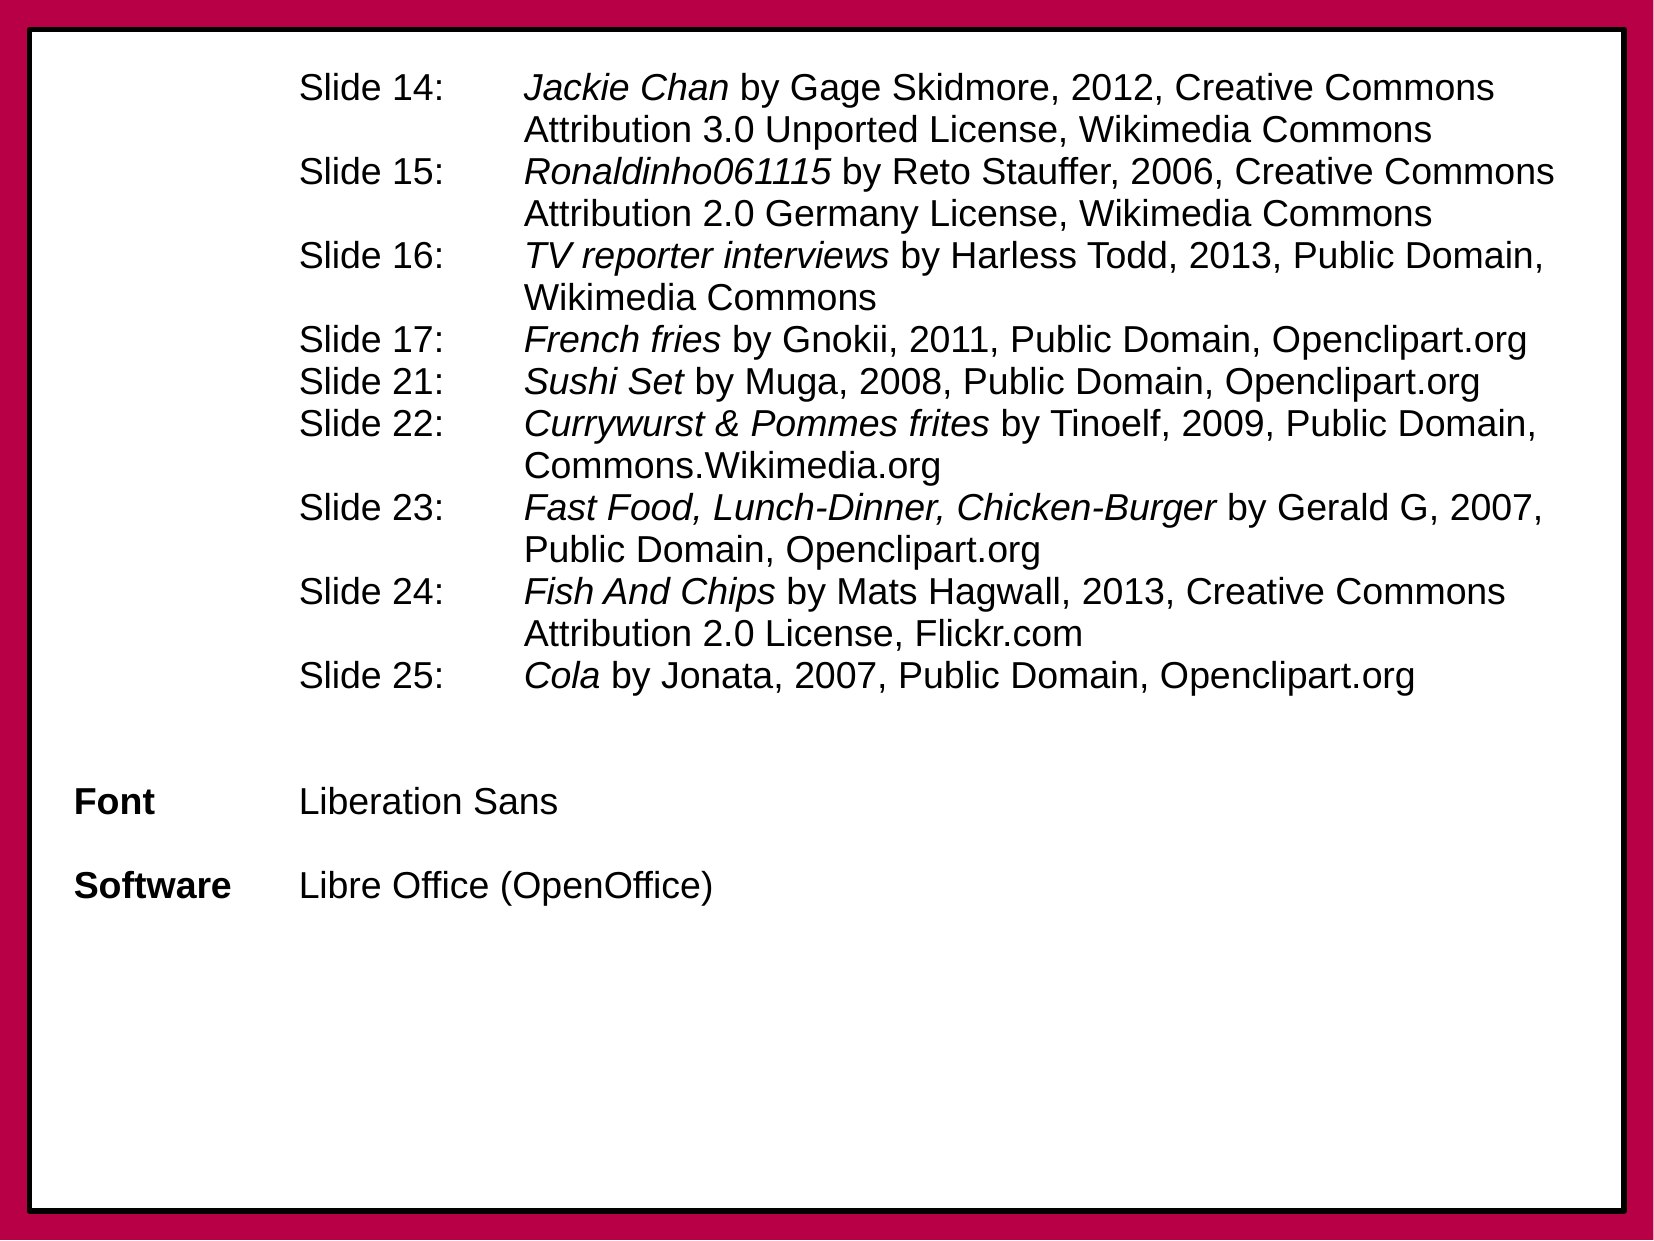

Slide 14:		Jackie Chan by Gage Skidmore, 2012, Creative Commons 							Attribution 3.0 Unported License, Wikimedia Commons
			Slide 15:		Ronaldinho061115 by Reto Stauffer, 2006, Creative Commons 							Attribution 2.0 Germany License, Wikimedia Commons
			Slide 16:		TV reporter interviews by Harless Todd, 2013, Public Domain, 							Wikimedia Commons
			Slide 17:		French fries by Gnokii, 2011, Public Domain, Openclipart.org
			Slide 21:		Sushi Set by Muga, 2008, Public Domain, Openclipart.org
			Slide 22:		Currywurst & Pommes frites by Tinoelf, 2009, Public Domain, 							Commons.Wikimedia.org
			Slide 23:		Fast Food, Lunch-Dinner, Chicken-Burger by Gerald G, 2007, 							Public Domain, Openclipart.org
			Slide 24:		Fish And Chips by Mats Hagwall, 2013, Creative Commons
						Attribution 2.0 License, Flickr.com
			Slide 25:		Cola by Jonata, 2007, Public Domain, Openclipart.org
Font		Liberation Sans
Software	Libre Office (OpenOffice)